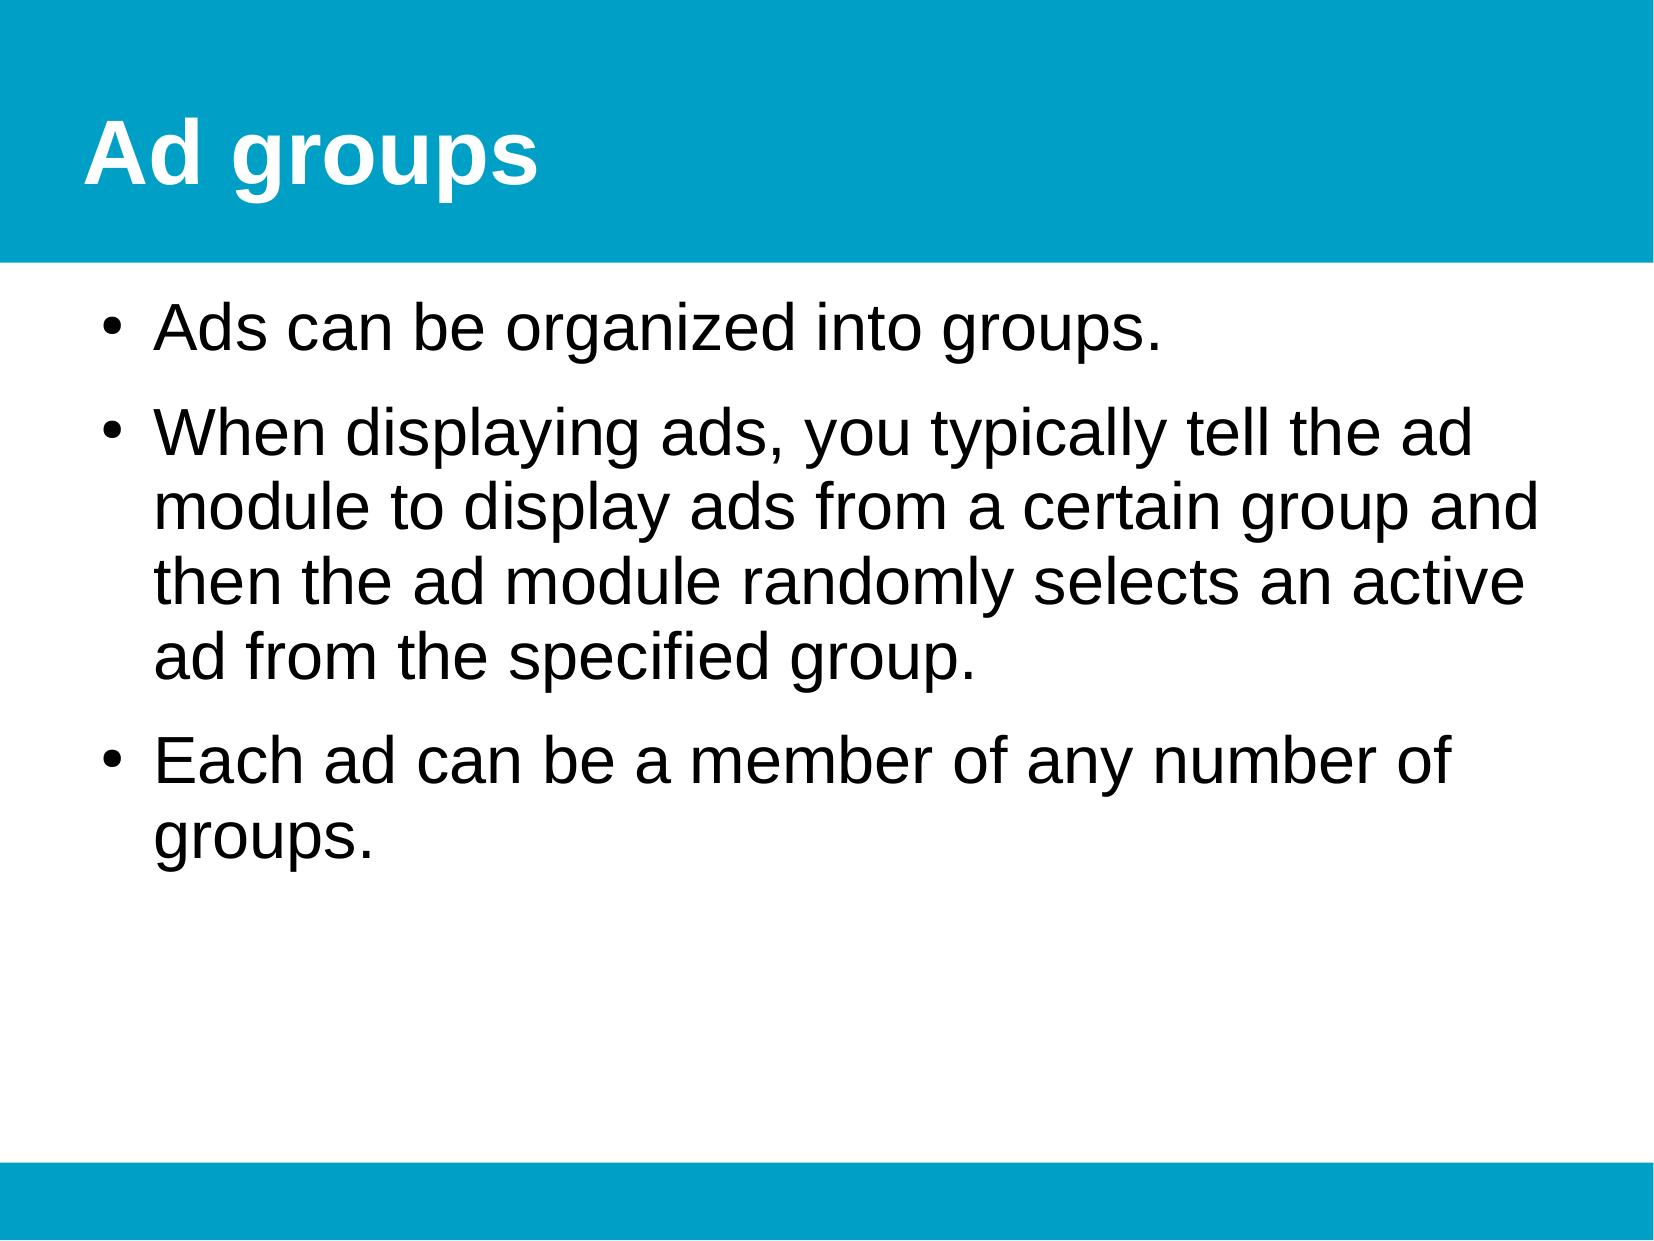

# Ad groups
Ads can be organized into groups.
When displaying ads, you typically tell the ad module to display ads from a certain group and then the ad module randomly selects an active ad from the specified group.
Each ad can be a member of any number of groups.